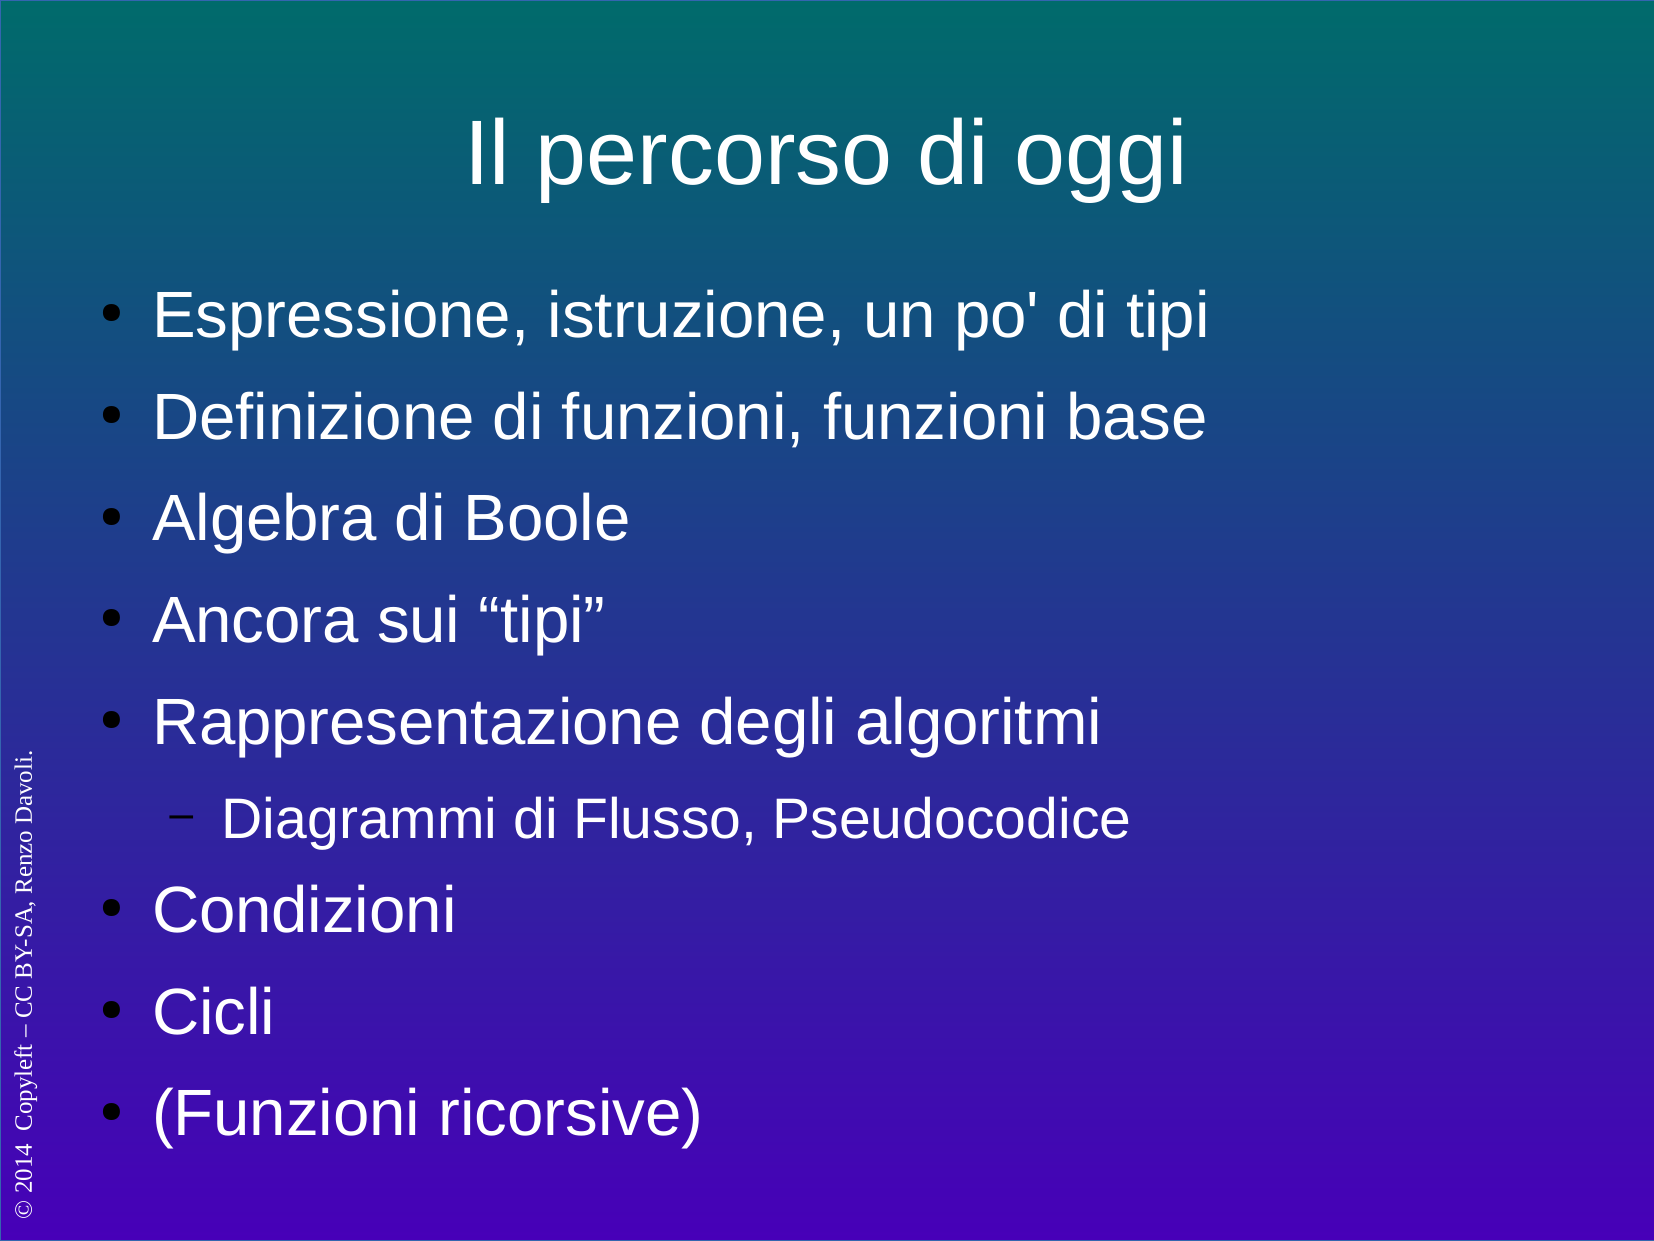

# Il percorso di oggi
Espressione, istruzione, un po' di tipi
Definizione di funzioni, funzioni base
Algebra di Boole
Ancora sui “tipi”
Rappresentazione degli algoritmi
Diagrammi di Flusso, Pseudocodice
Condizioni
Cicli
(Funzioni ricorsive)